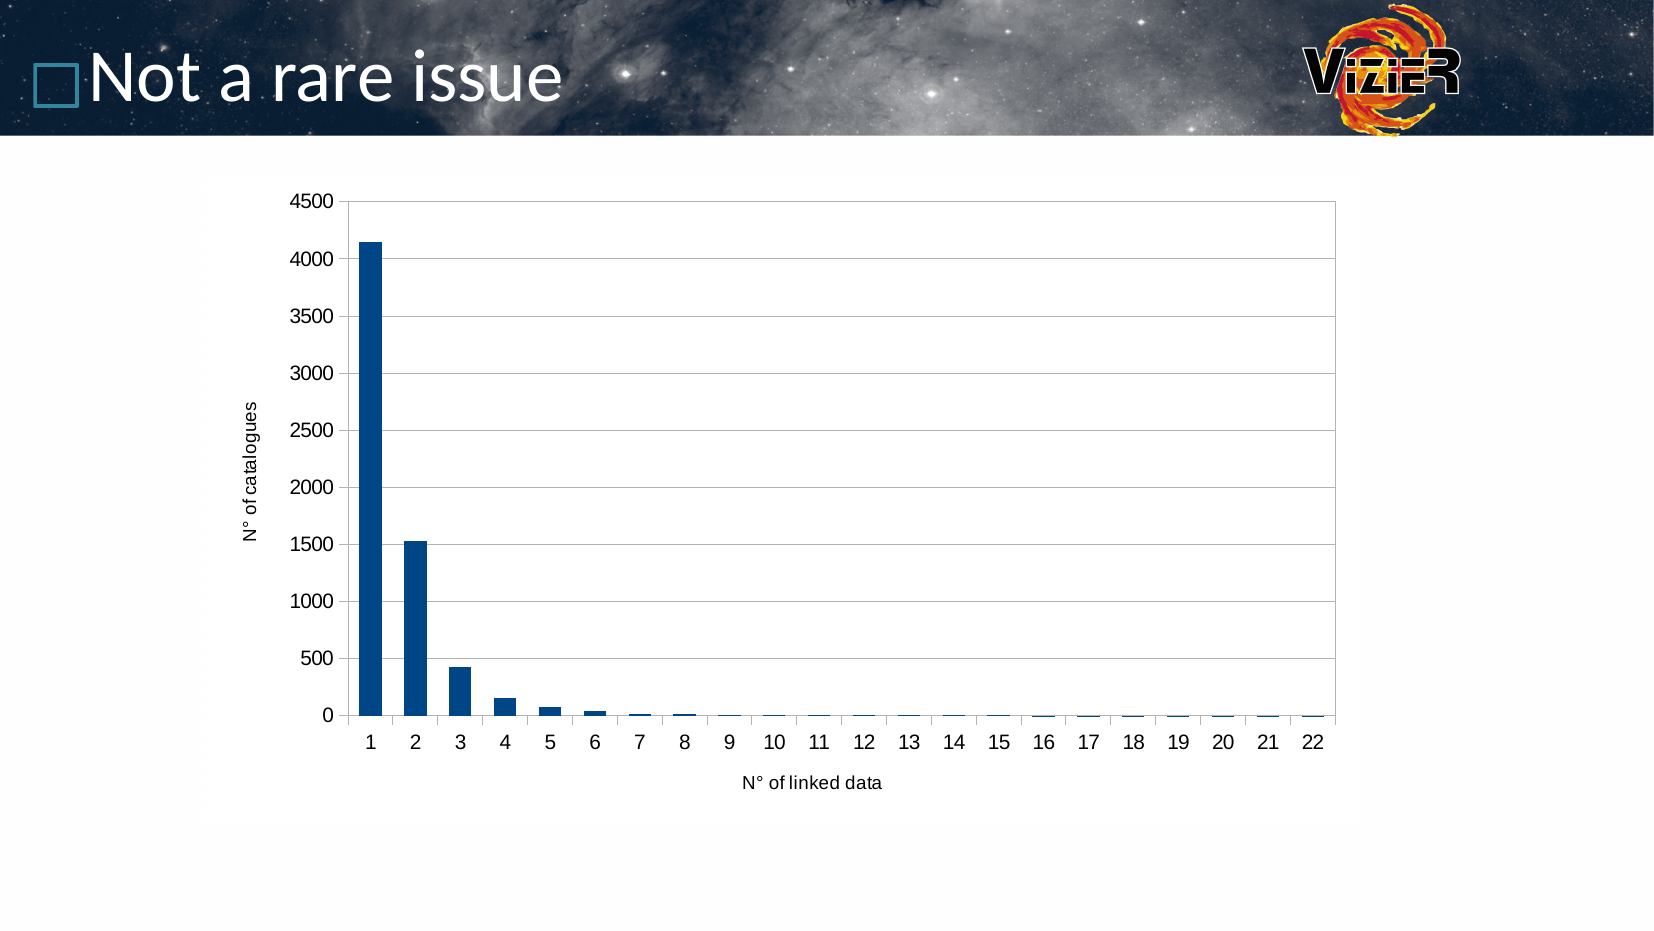

# Not a rare issue
### Chart
| Category | Column A |
|---|---|
| 1 | 4146.0 |
| 2 | 1530.0 |
| 3 | 430.0 |
| 4 | 159.0 |
| 5 | 72.0 |
| 6 | 38.0 |
| 7 | 19.0 |
| 8 | 19.0 |
| 9 | 9.0 |
| 10 | 9.0 |
| 11 | 7.0 |
| 12 | 6.0 |
| 13 | 4.0 |
| 14 | 3.0 |
| 15 | 3.0 |
| 16 | 2.0 |
| 17 | 1.0 |
| 18 | 1.0 |
| 19 | 1.0 |
| 20 | 1.0 |
| 21 | 1.0 |
| 22 | 1.0 |IVOA 2024, Malta - DOI status for VizieR catalogue